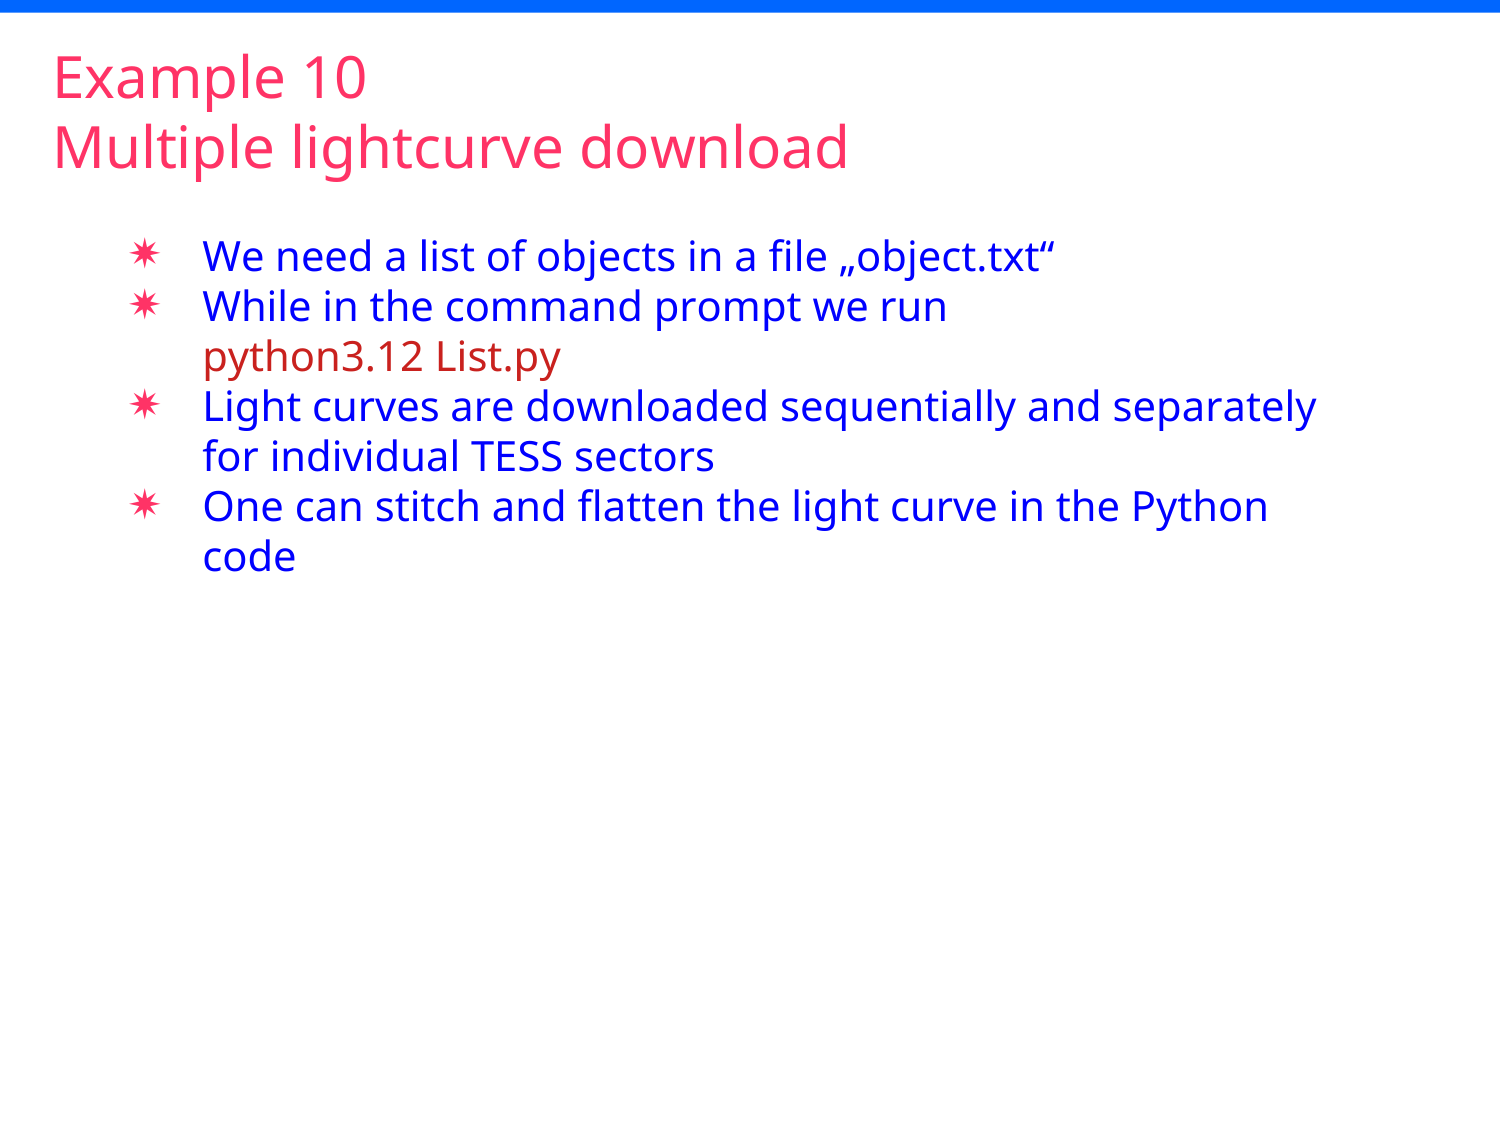

Example 10
Multiple lightcurve download
We need a list of objects in a file „object.txt“
While in the command prompt we run
python3.12 List.py
Light curves are downloaded sequentially and separately for individual TESS sectors
One can stitch and flatten the light curve in the Python code
38